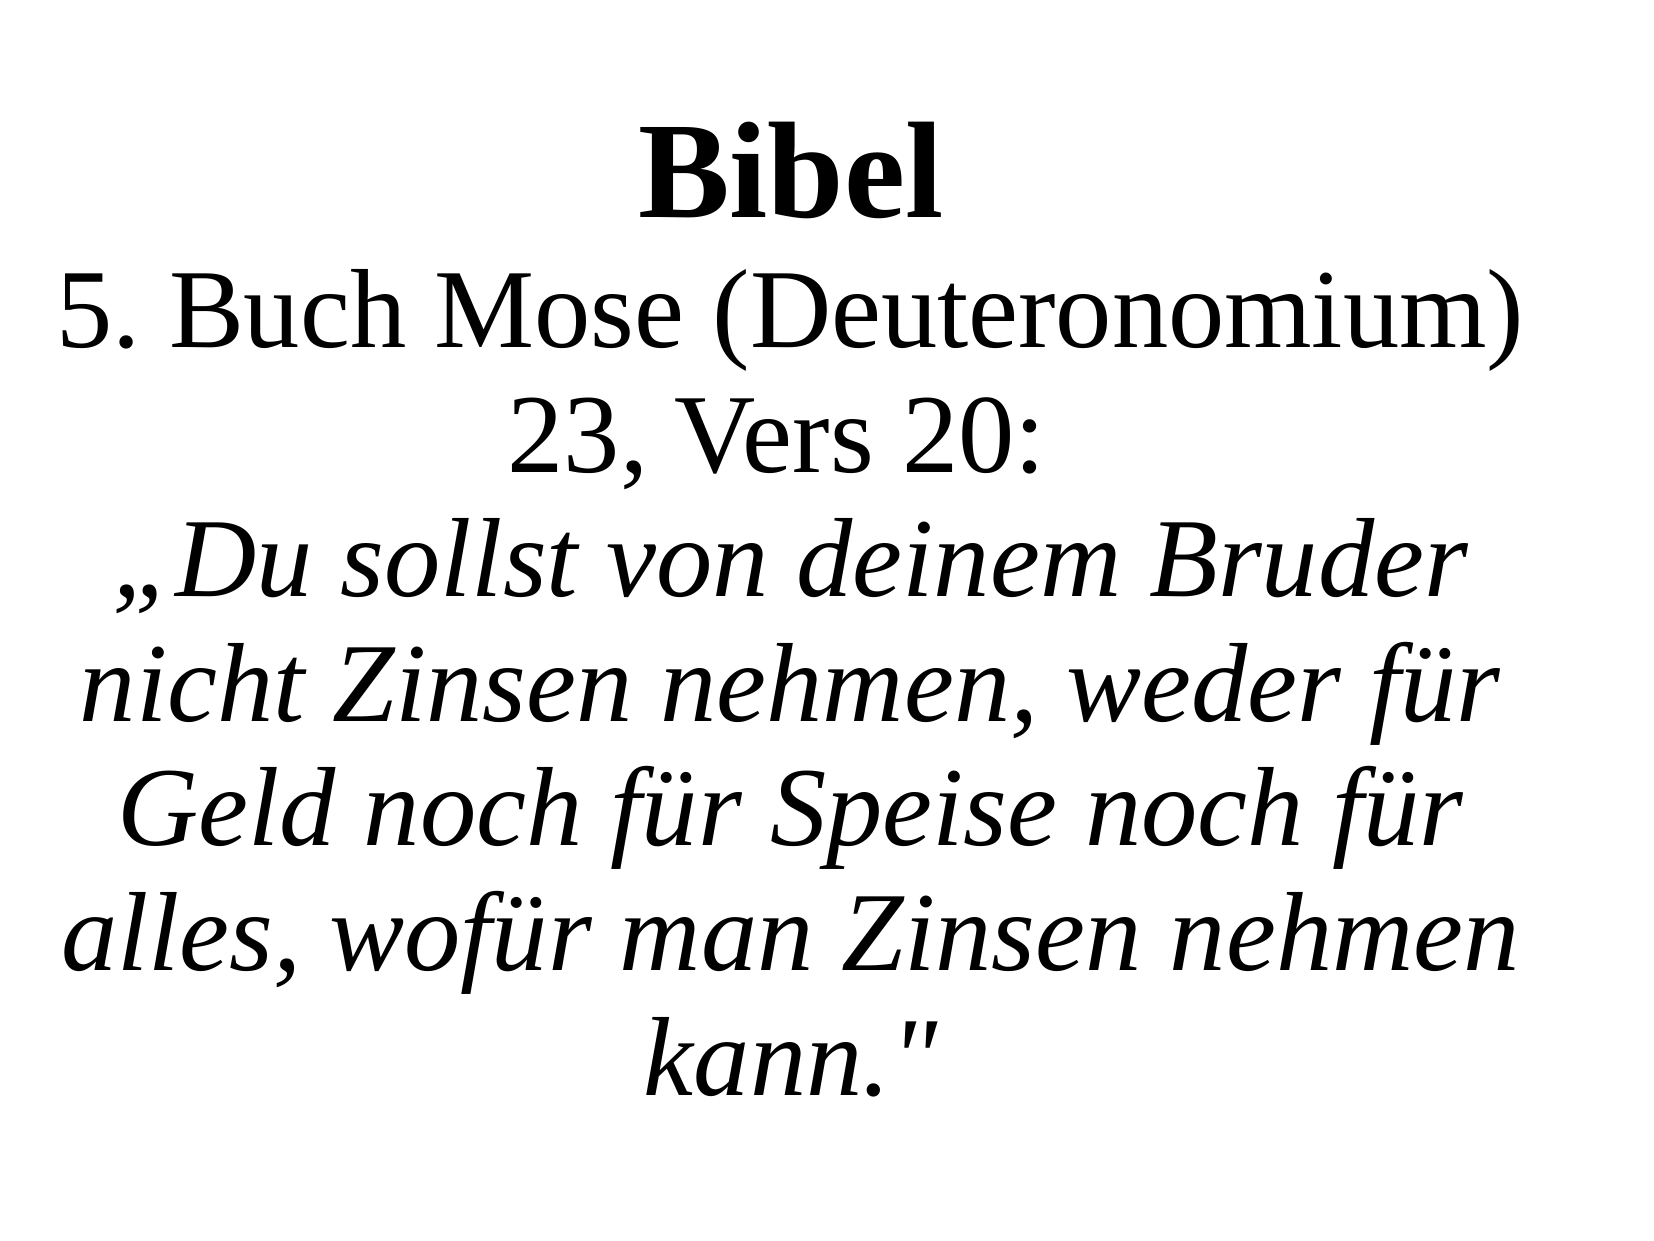

Bibel
5. Buch Mose (Deuteronomium) 23, Vers 20:
„Du sollst von deinem Bruder nicht Zinsen nehmen, weder für Geld noch für Speise noch für alles, wofür man Zinsen nehmen kann."